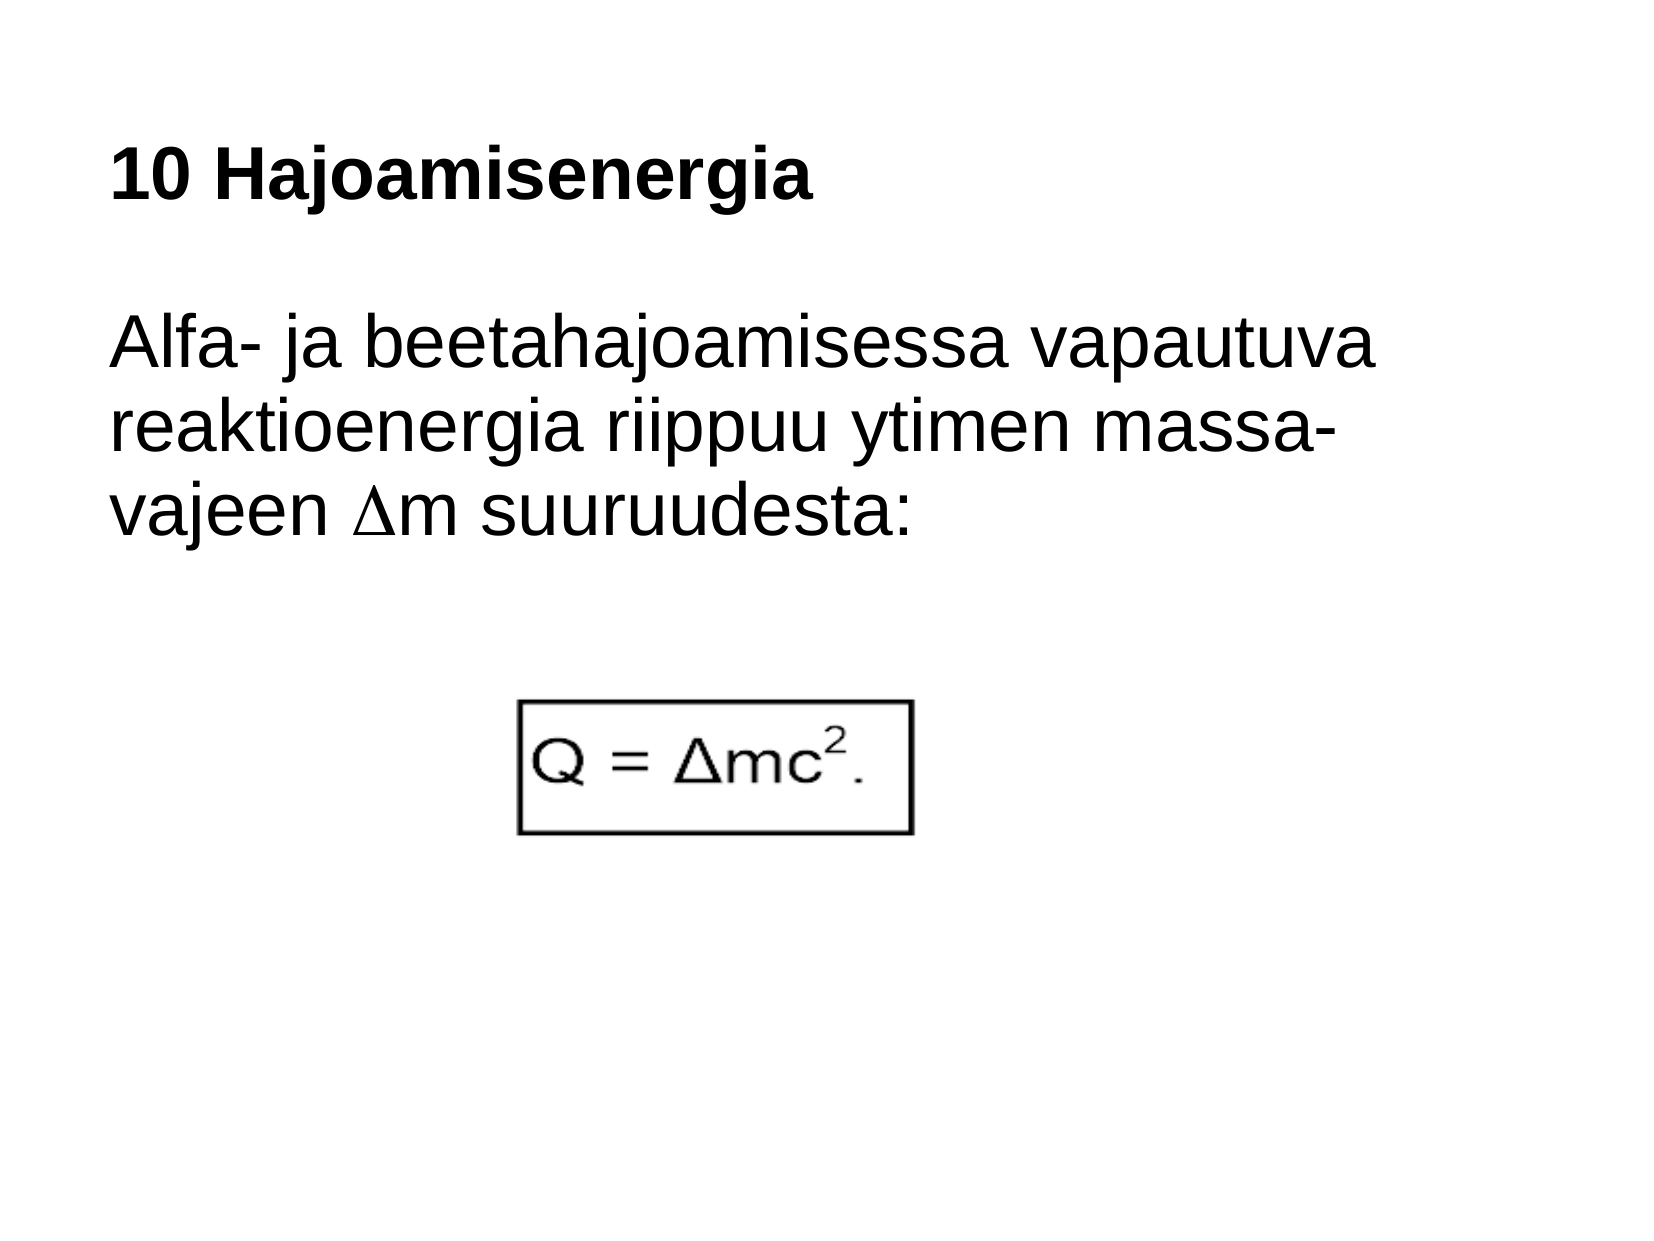

10 Hajoamisenergia
Alfa- ja beetahajoamisessa vapautuva reaktioenergia riippuu ytimen massa-vajeen Dm suuruudesta: